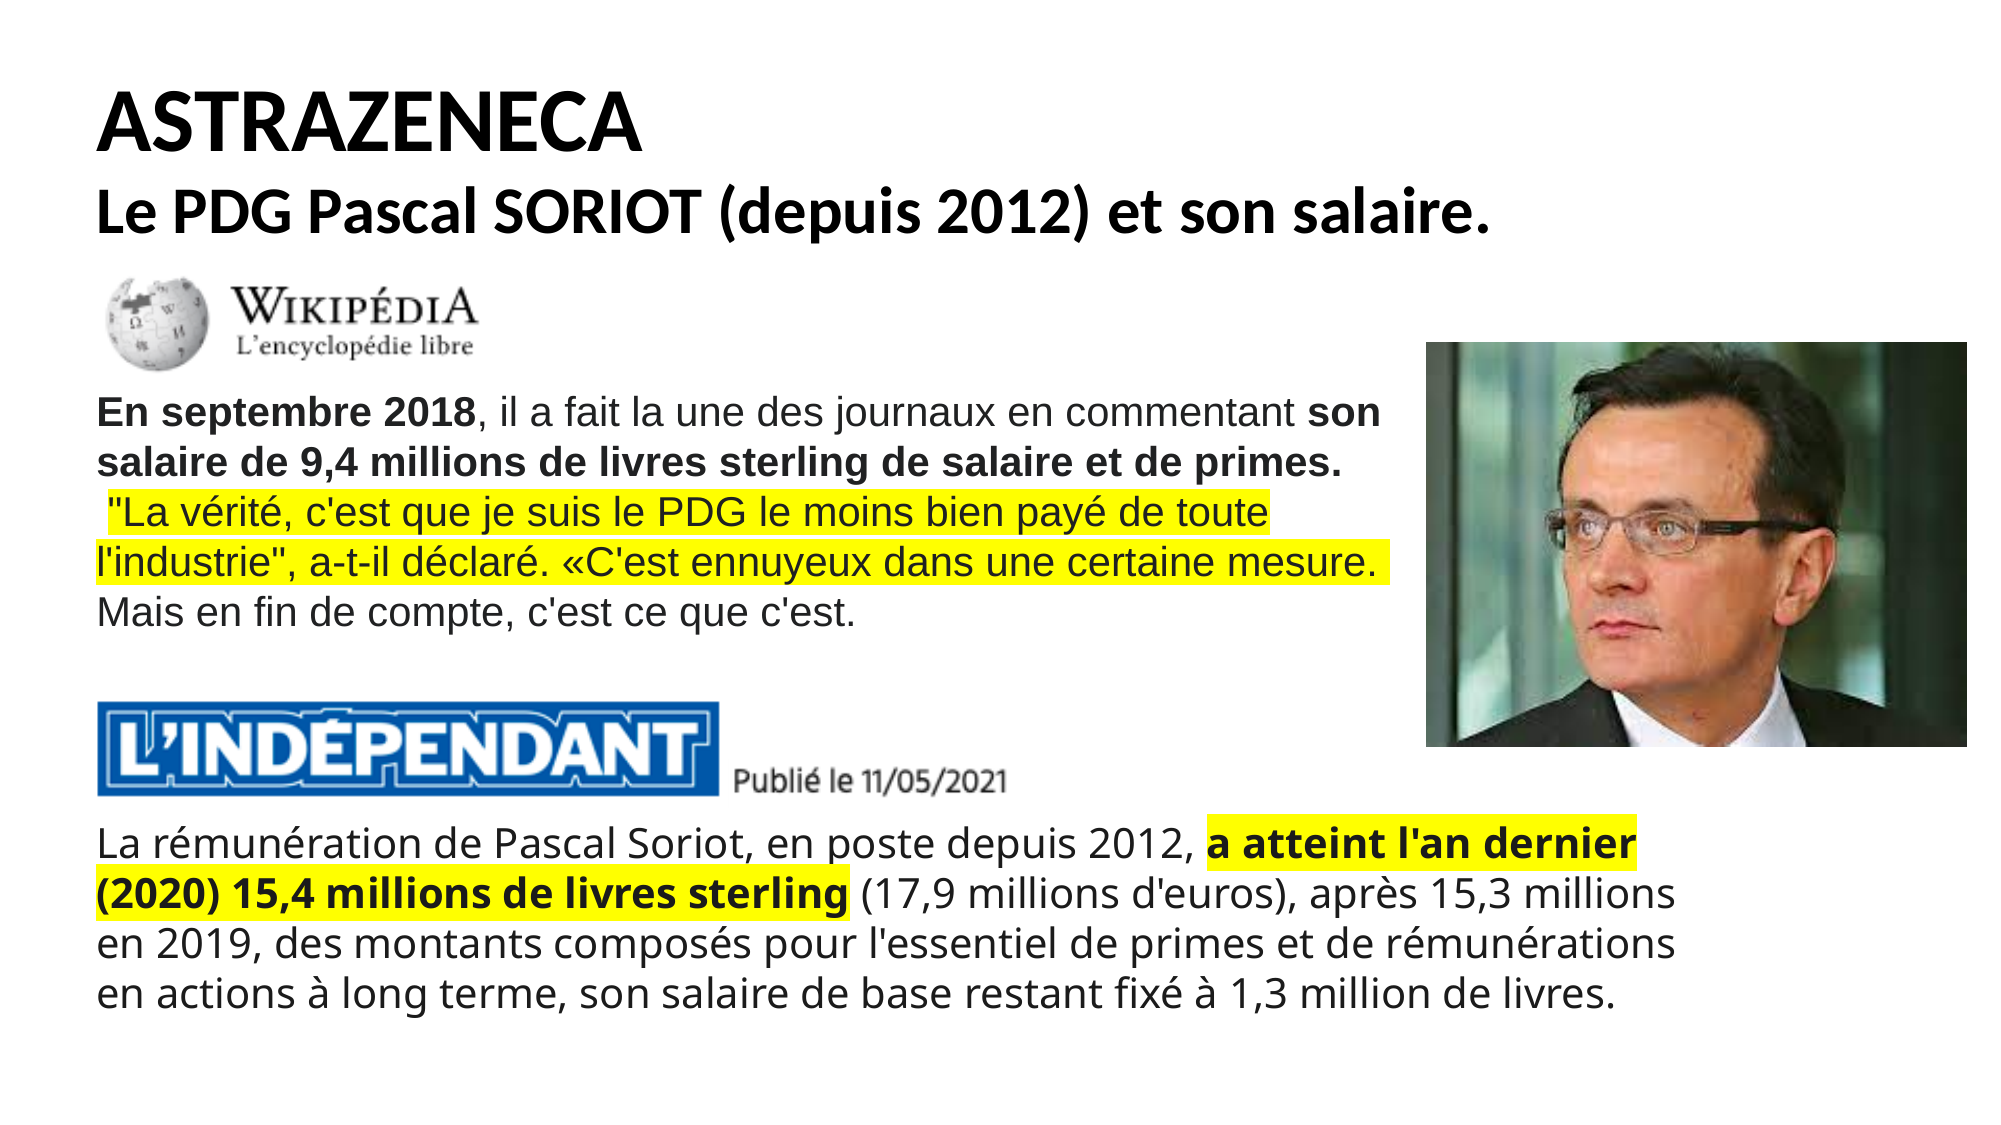

# ASTRAZENECA
Le PDG Pascal SORIOT (depuis 2012) et son salaire.
En septembre 2018, il a fait la une des journaux en commentant son salaire de 9,4 millions de livres sterling de salaire et de primes.
 "La vérité, c'est que je suis le PDG le moins bien payé de toute l'industrie", a-t-il déclaré. «C'est ennuyeux dans une certaine mesure.
Mais en fin de compte, c'est ce que c'est.
La rémunération de Pascal Soriot, en poste depuis 2012, a atteint l'an dernier (2020) 15,4 millions de livres sterling (17,9 millions d'euros), après 15,3 millions en 2019, des montants composés pour l'essentiel de primes et de rémunérations en actions à long terme, son salaire de base restant fixé à 1,3 million de livres.